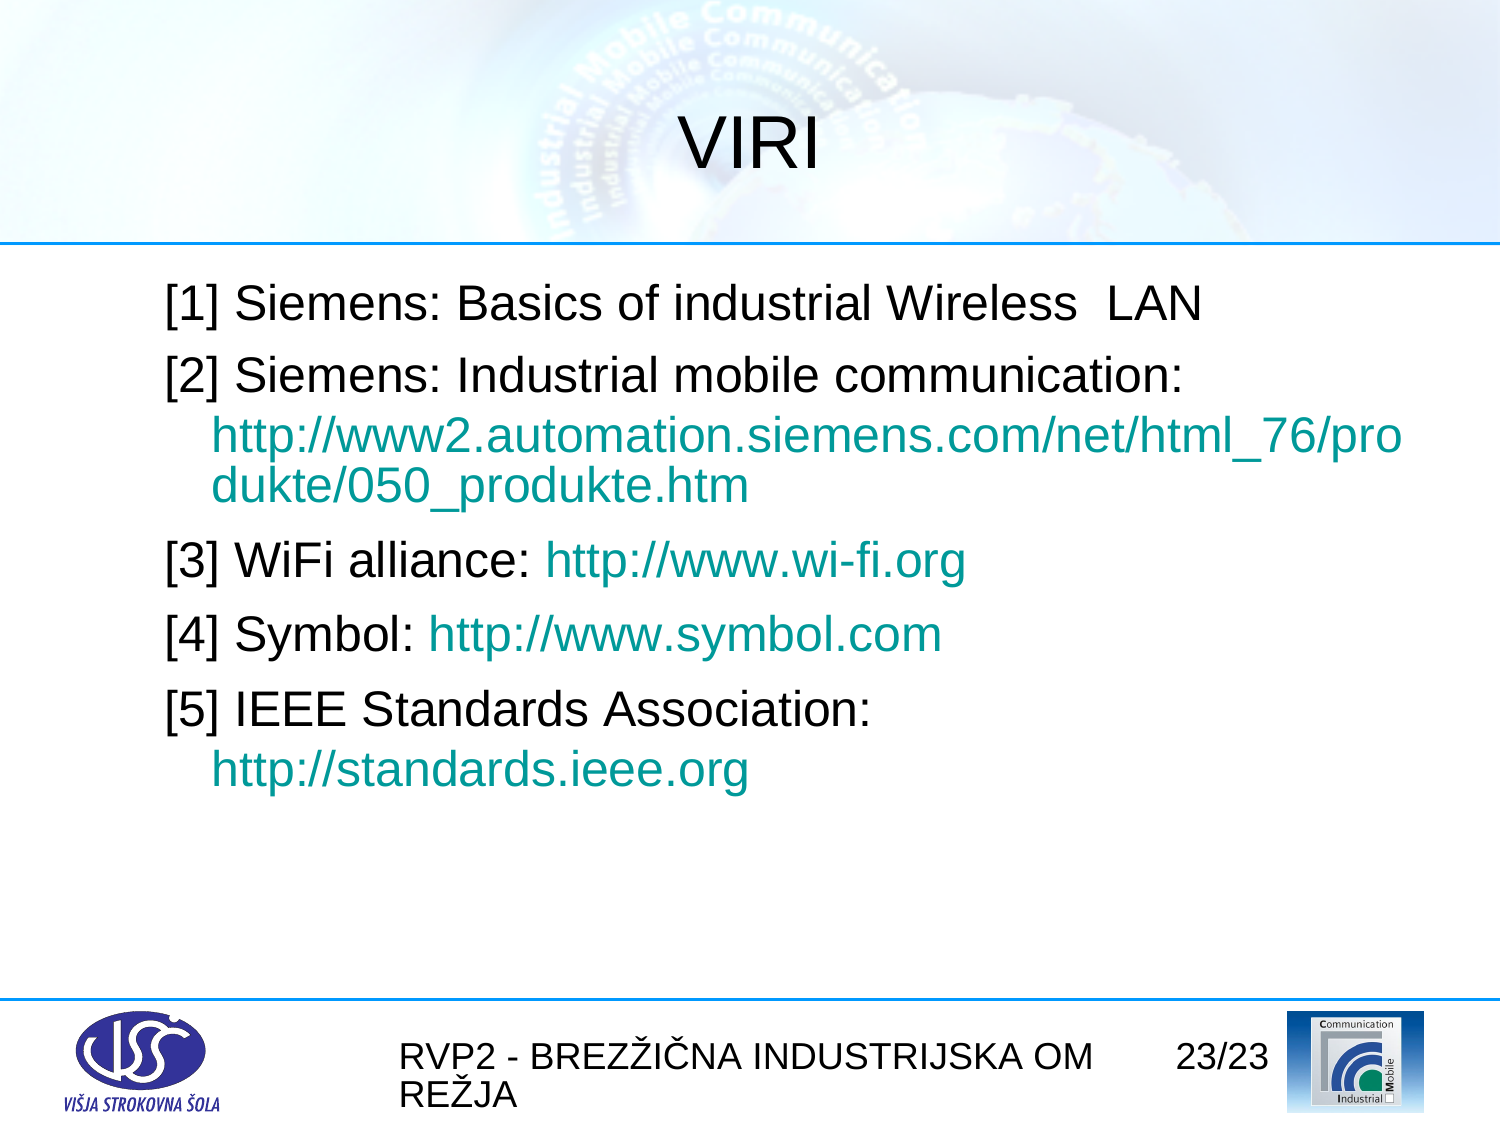

# VIRI
[1] Siemens: Basics of industrial Wireless LAN
[2] Siemens: Industrial mobile communication: http://www2.automation.siemens.com/net/html_76/produkte/050_produkte.htm
[3] WiFi alliance: http://www.wi-fi.org
[4] Symbol: http://www.symbol.com
[5] IEEE Standards Association: http://standards.ieee.org
RVP2 - BREZŽIČNA INDUSTRIJSKA OMREŽJA
23